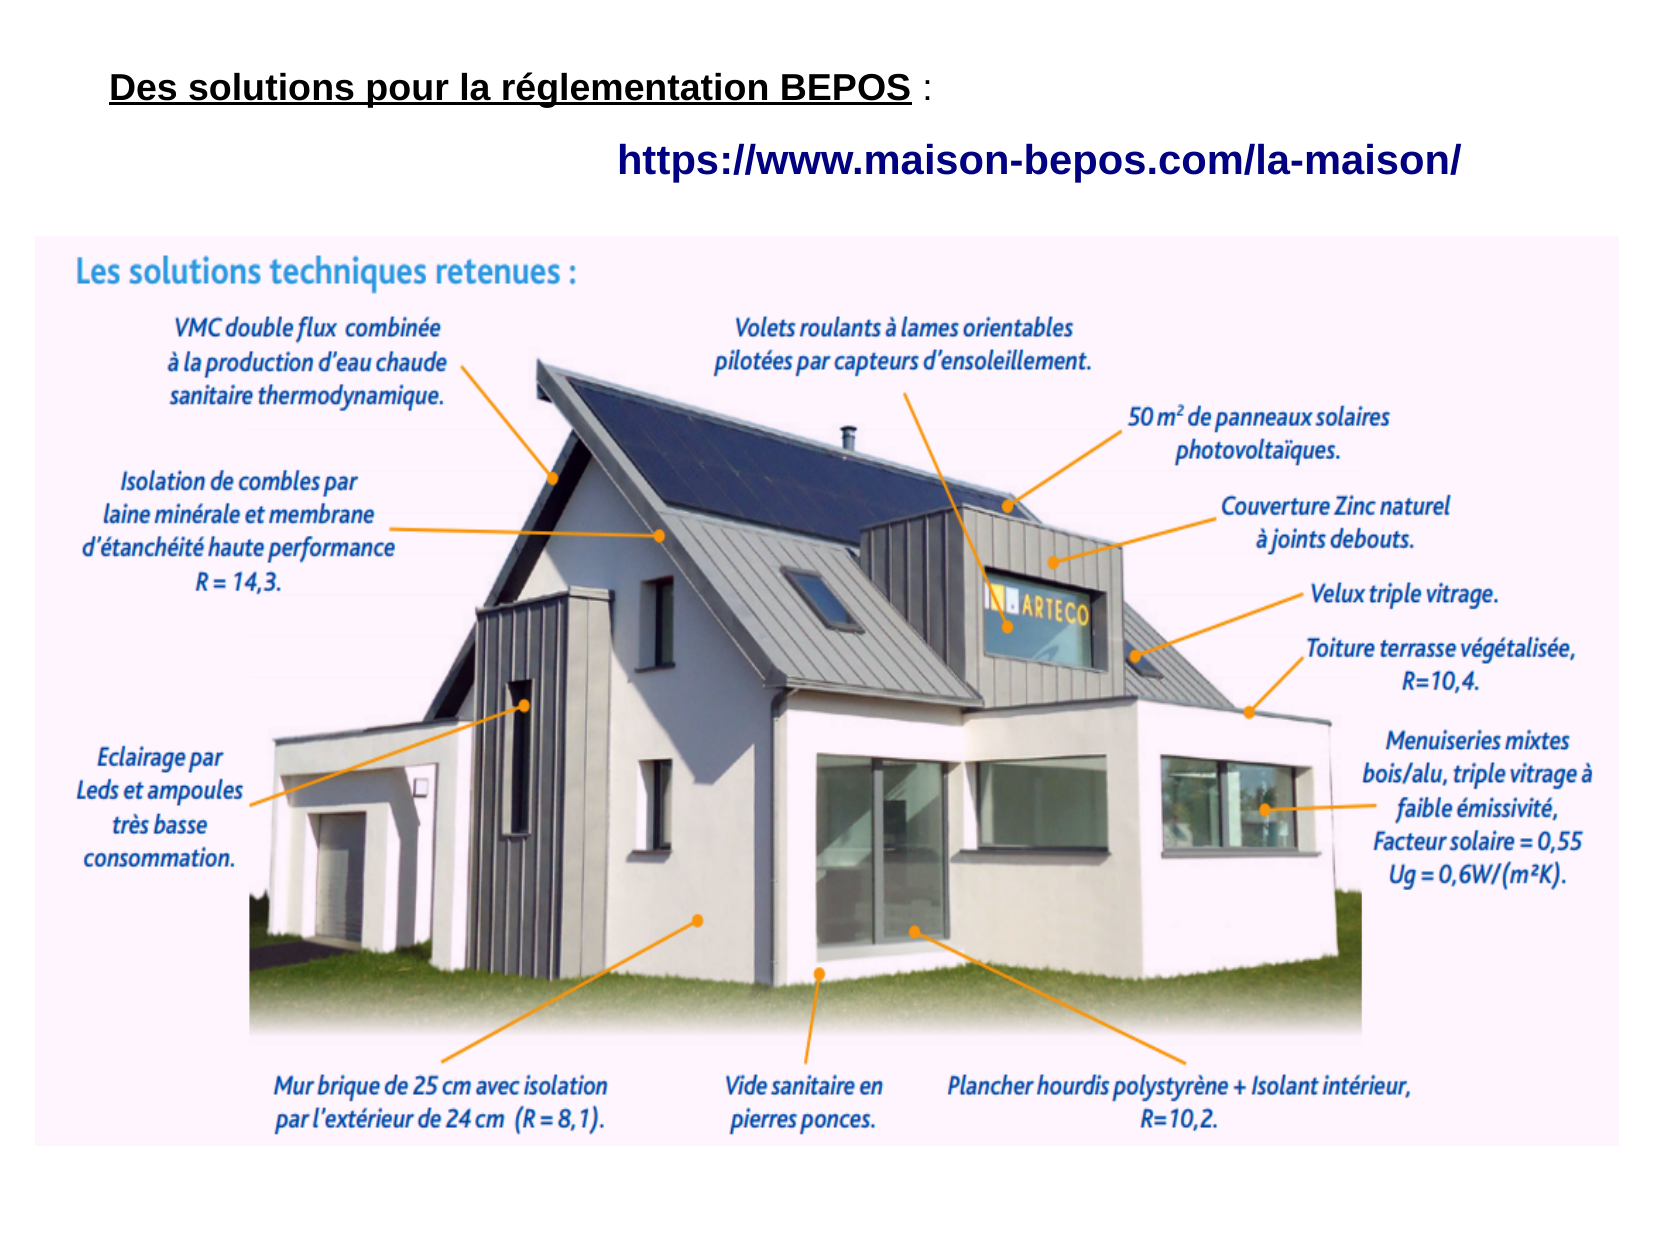

Des solutions pour la réglementation BEPOS :
https://www.maison-bepos.com/la-maison/